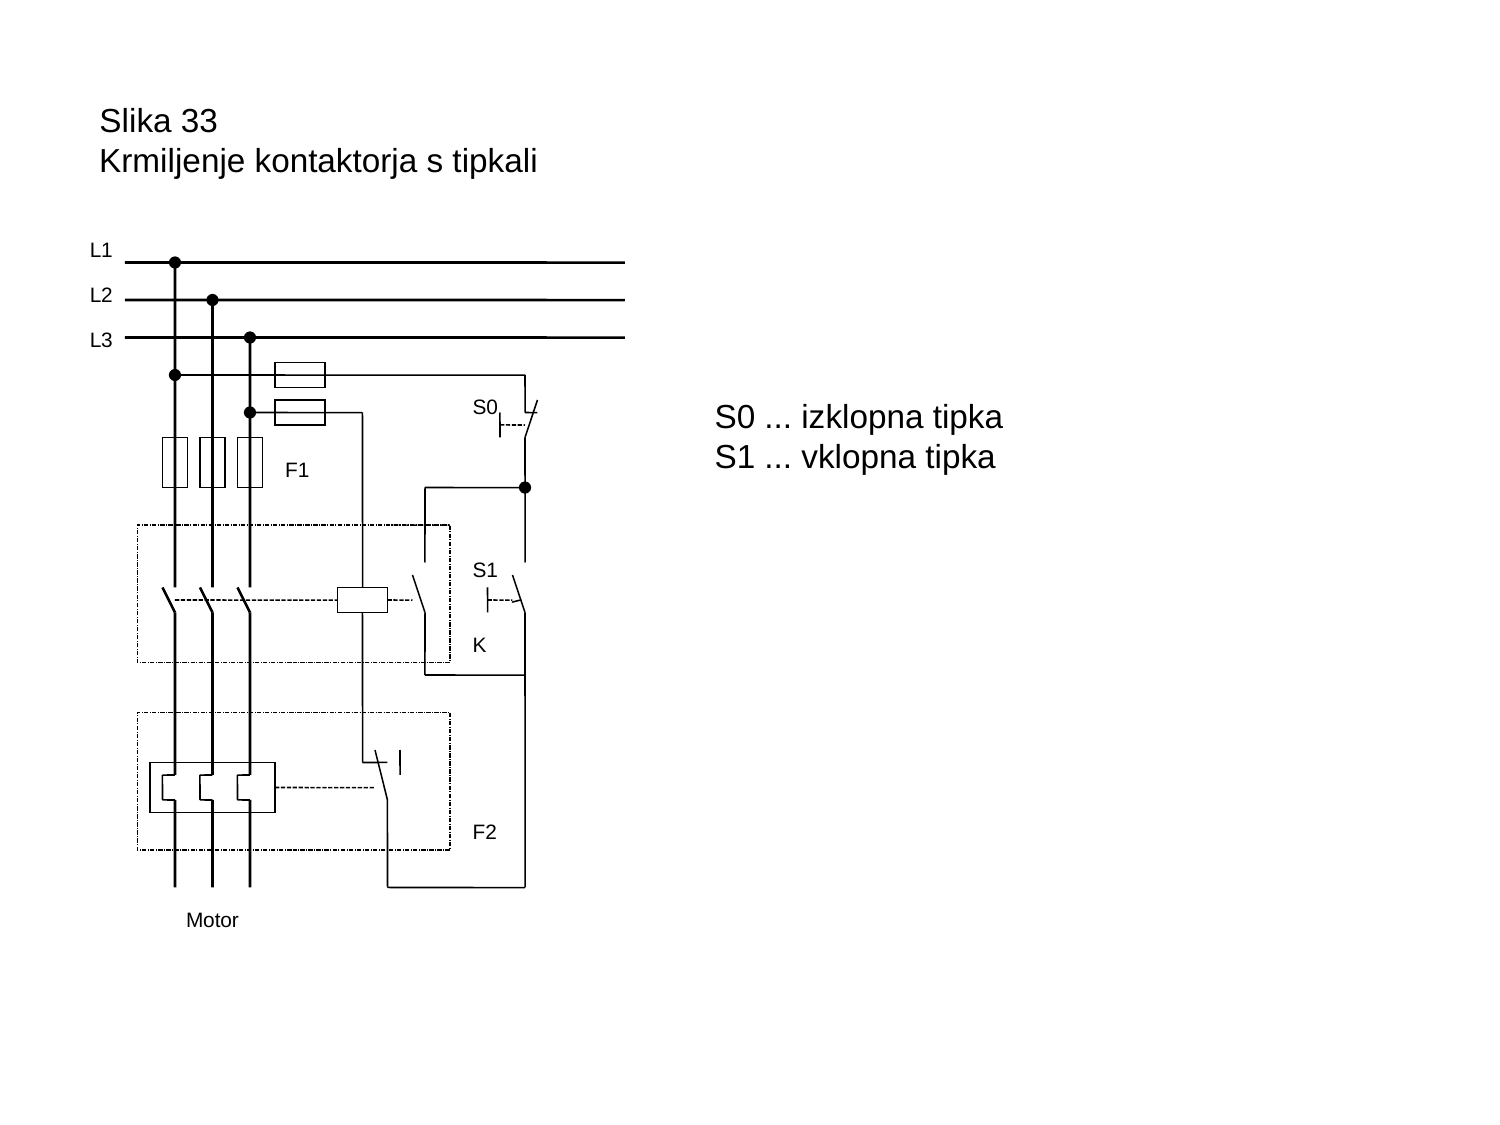

# Slika 33 Krmiljenje kontaktorja s tipkali
L1
L2
L3
S0
S0 ... izklopna tipka
S1 ... vklopna tipka
F1
S1
K
F2
Motor